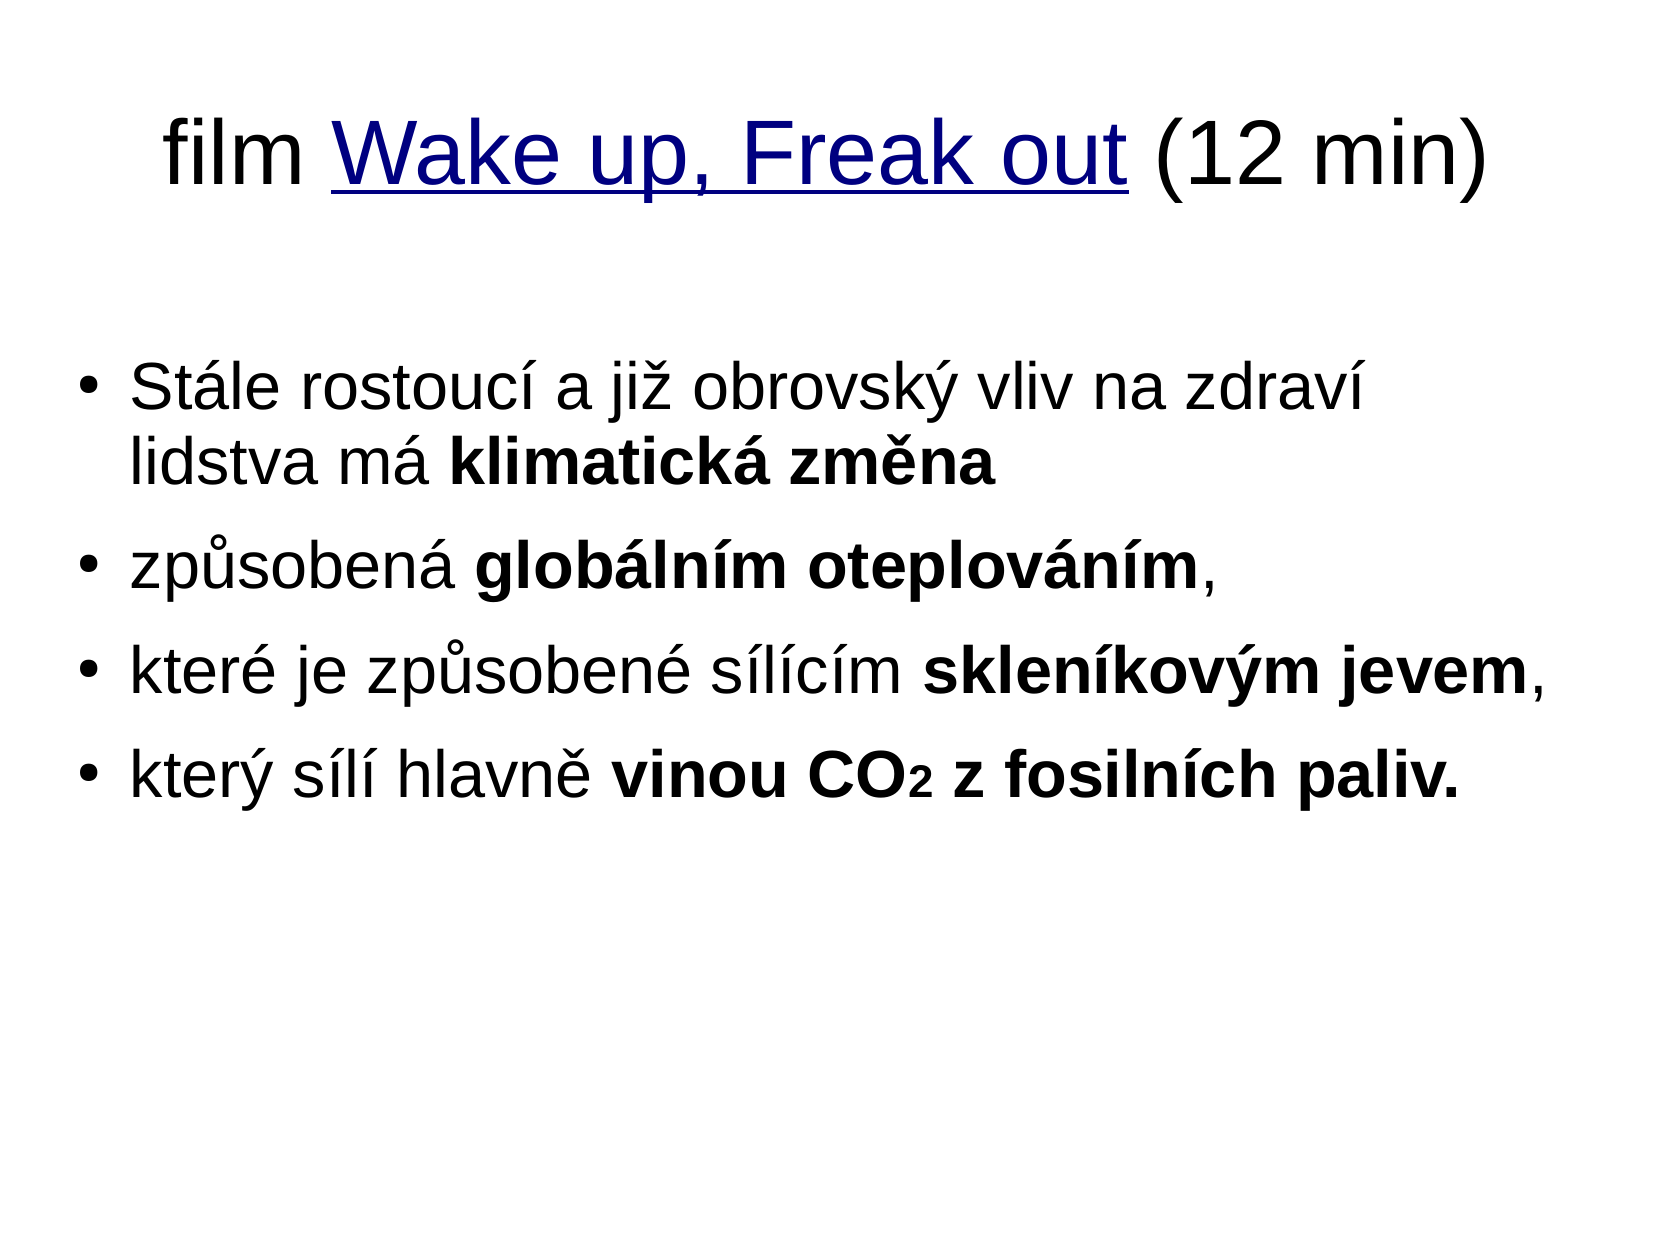

# film Wake up, Freak out (12 min)
Stále rostoucí a již obrovský vliv na zdraví lidstva má klimatická změna
způsobená globálním oteplováním,
které je způsobené sílícím skleníkovým jevem,
který sílí hlavně vinou CO2 z fosilních paliv.